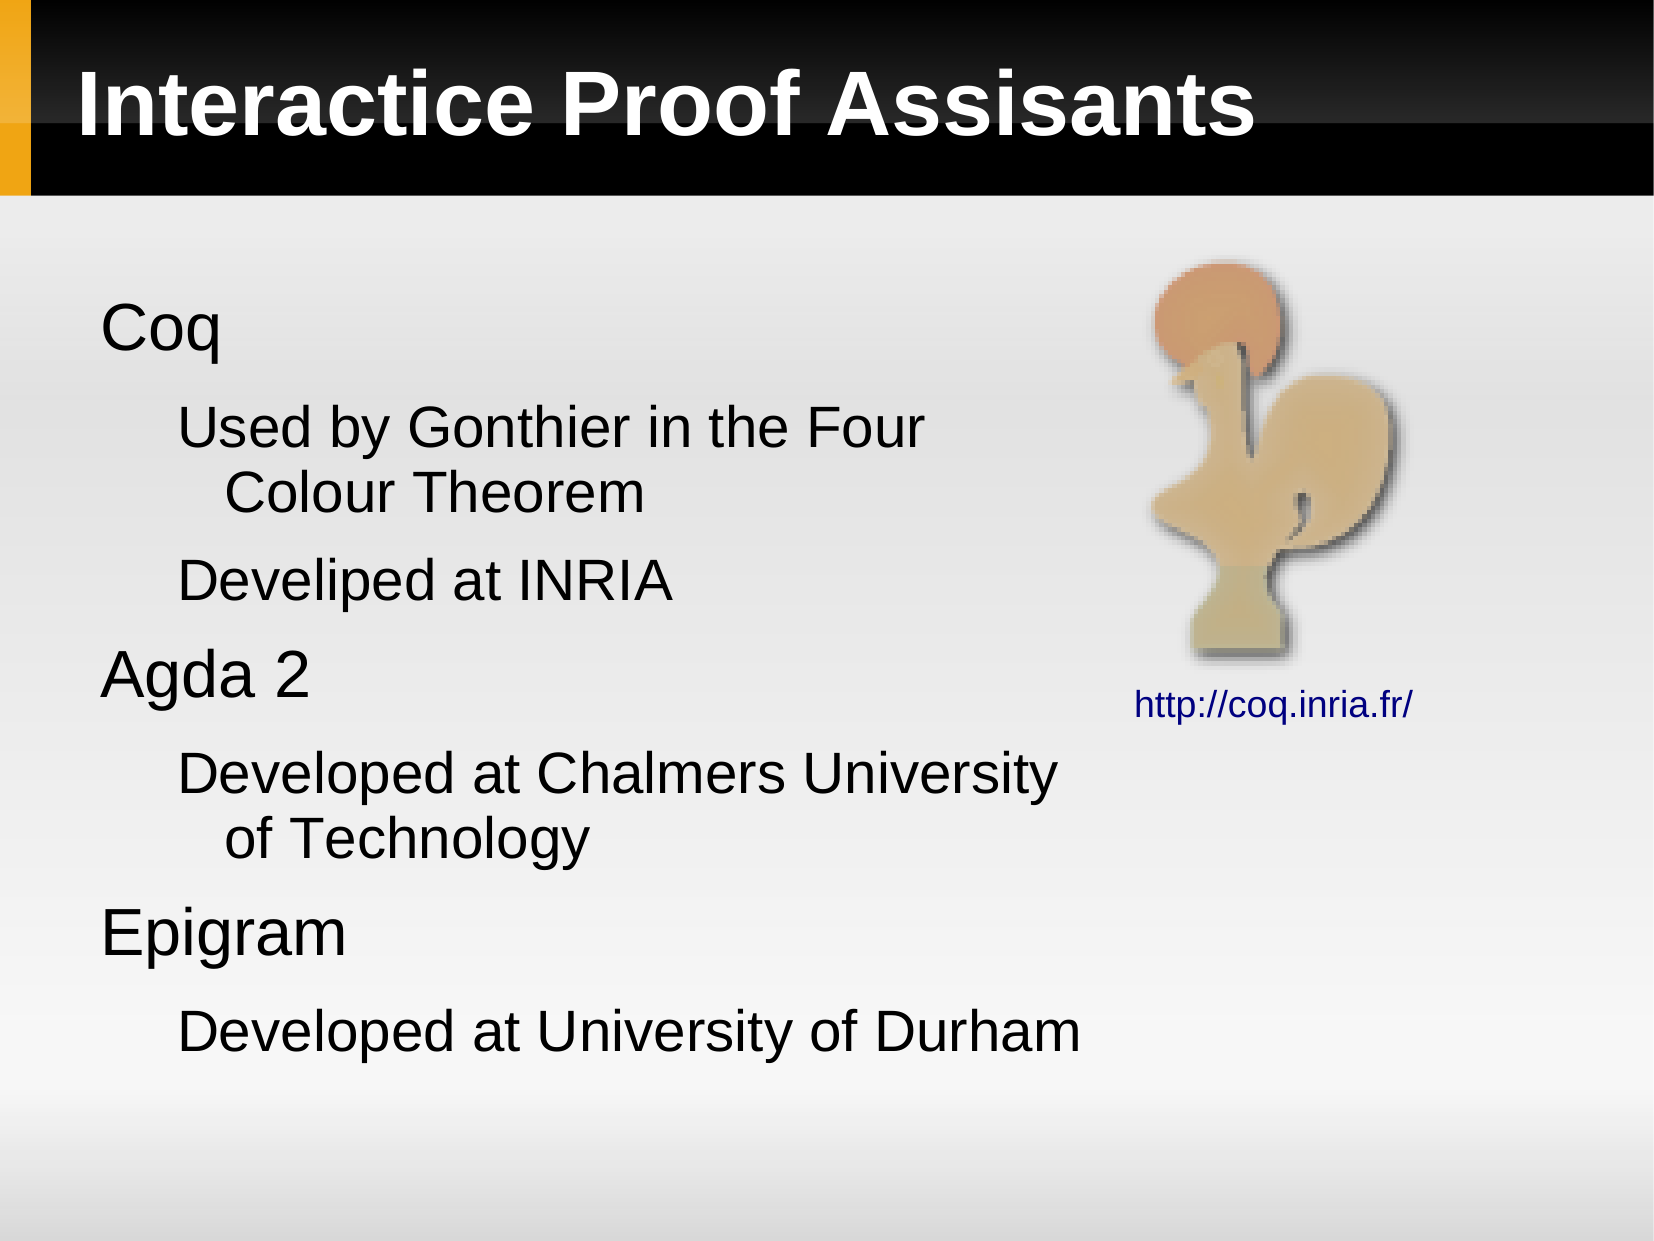

# Interactice Proof Assisants
http://coq.inria.fr/
Coq
Used by Gonthier in the Four Colour Theorem
Develiped at INRIA
Agda 2
Developed at Chalmers University of Technology
Epigram
Developed at University of Durham